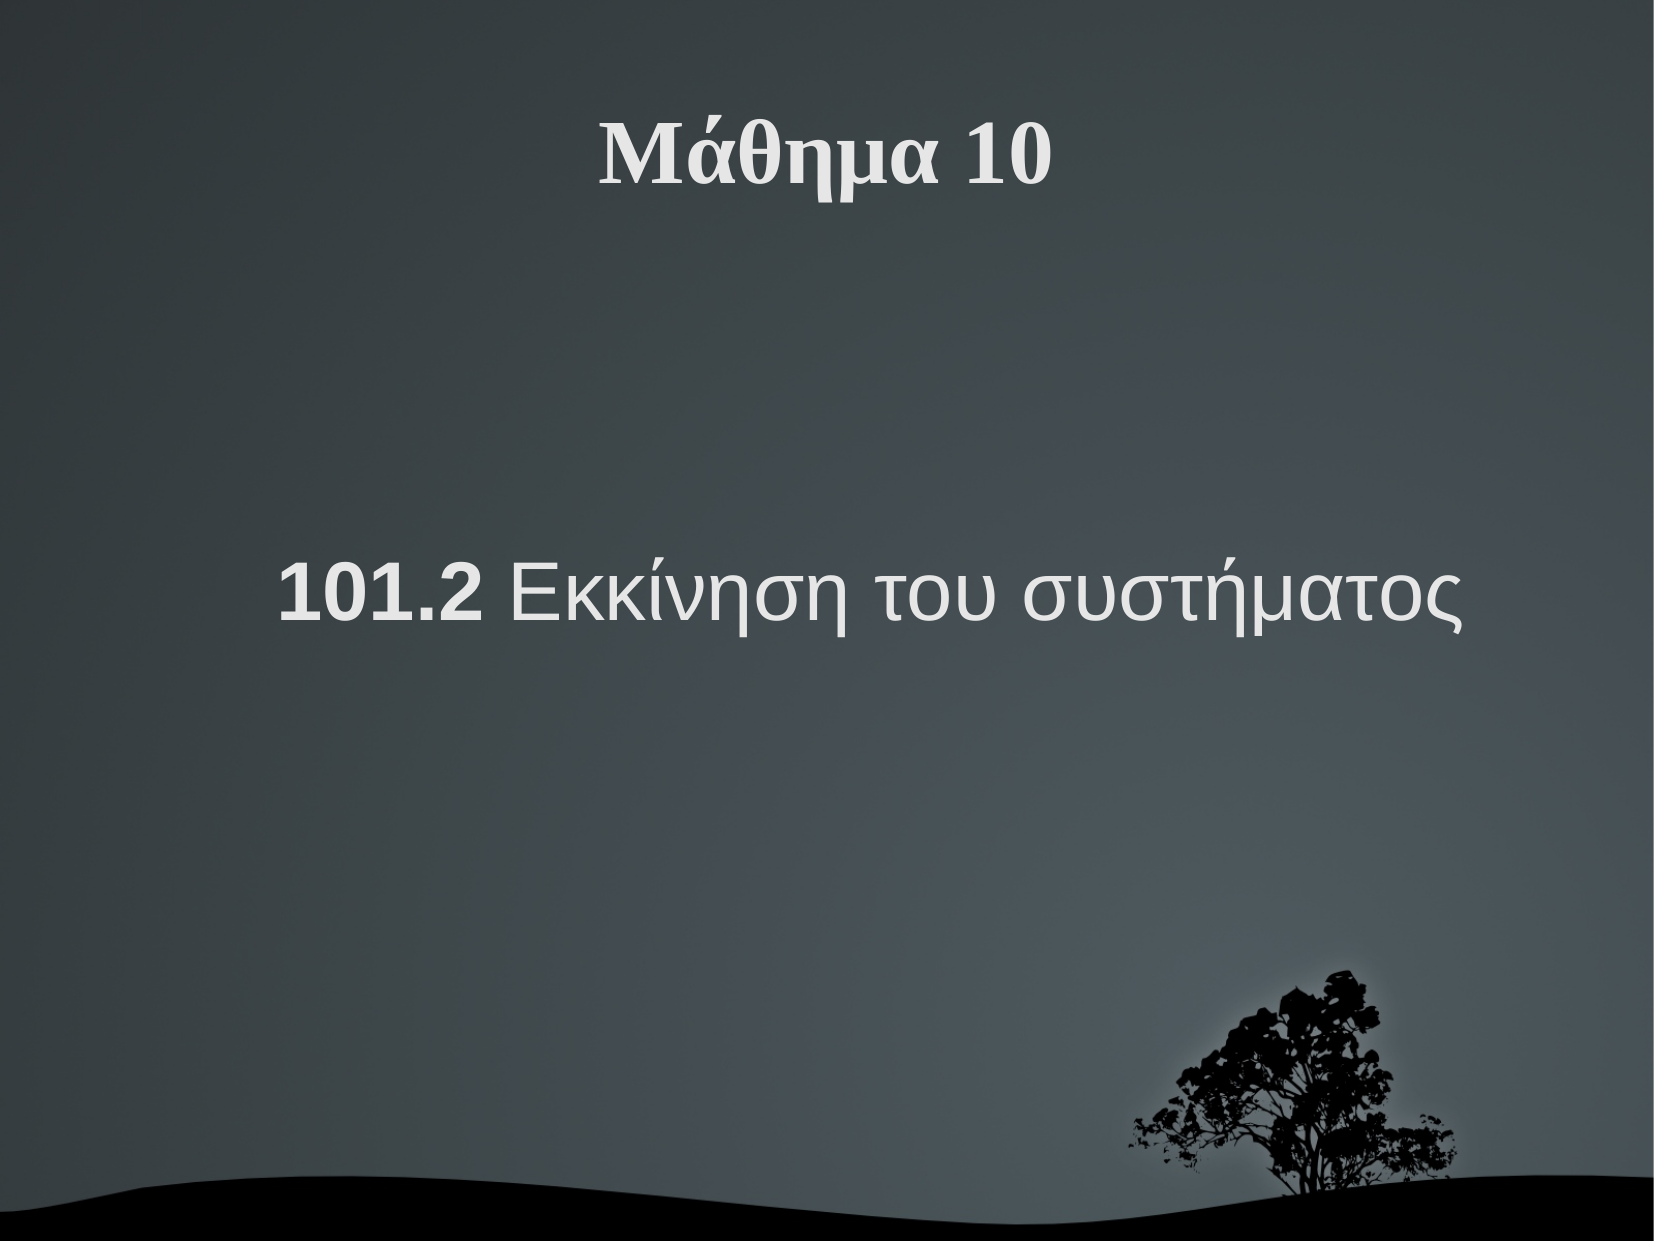

# Μάθημα 10
101.2 Εκκίνηση του συστήματος